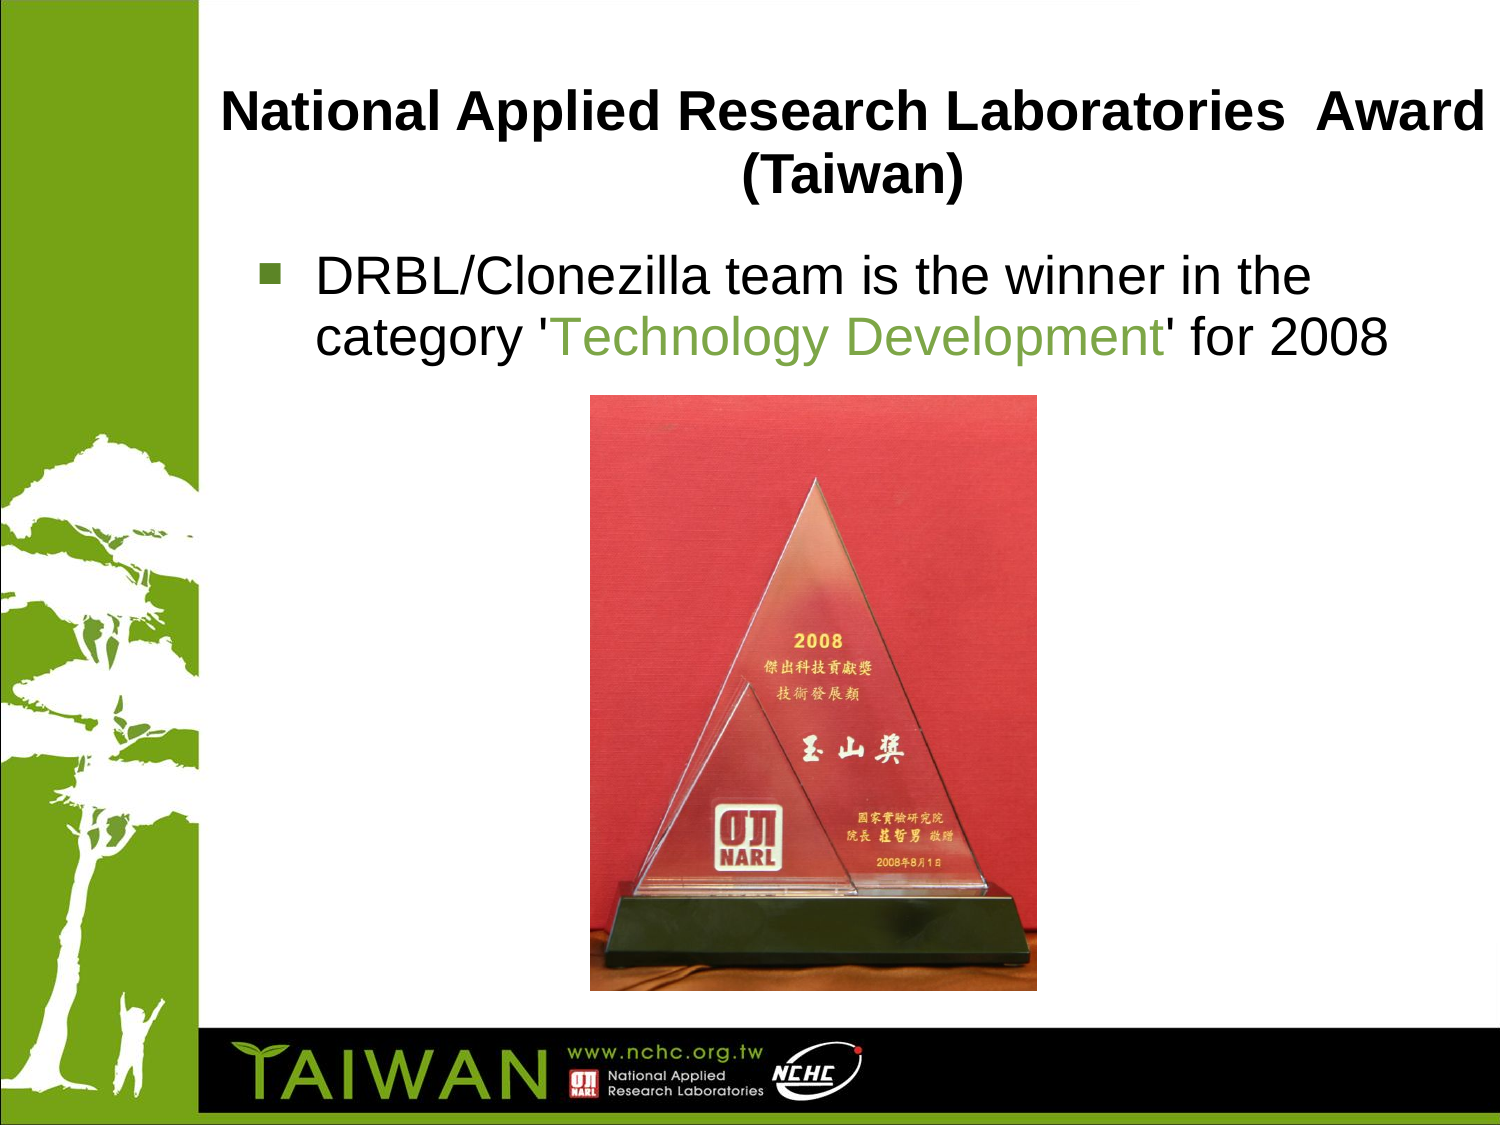

# National Applied Research Laboratories Award (Taiwan)
DRBL/Clonezilla team is the winner in the category 'Technology Development' for 2008